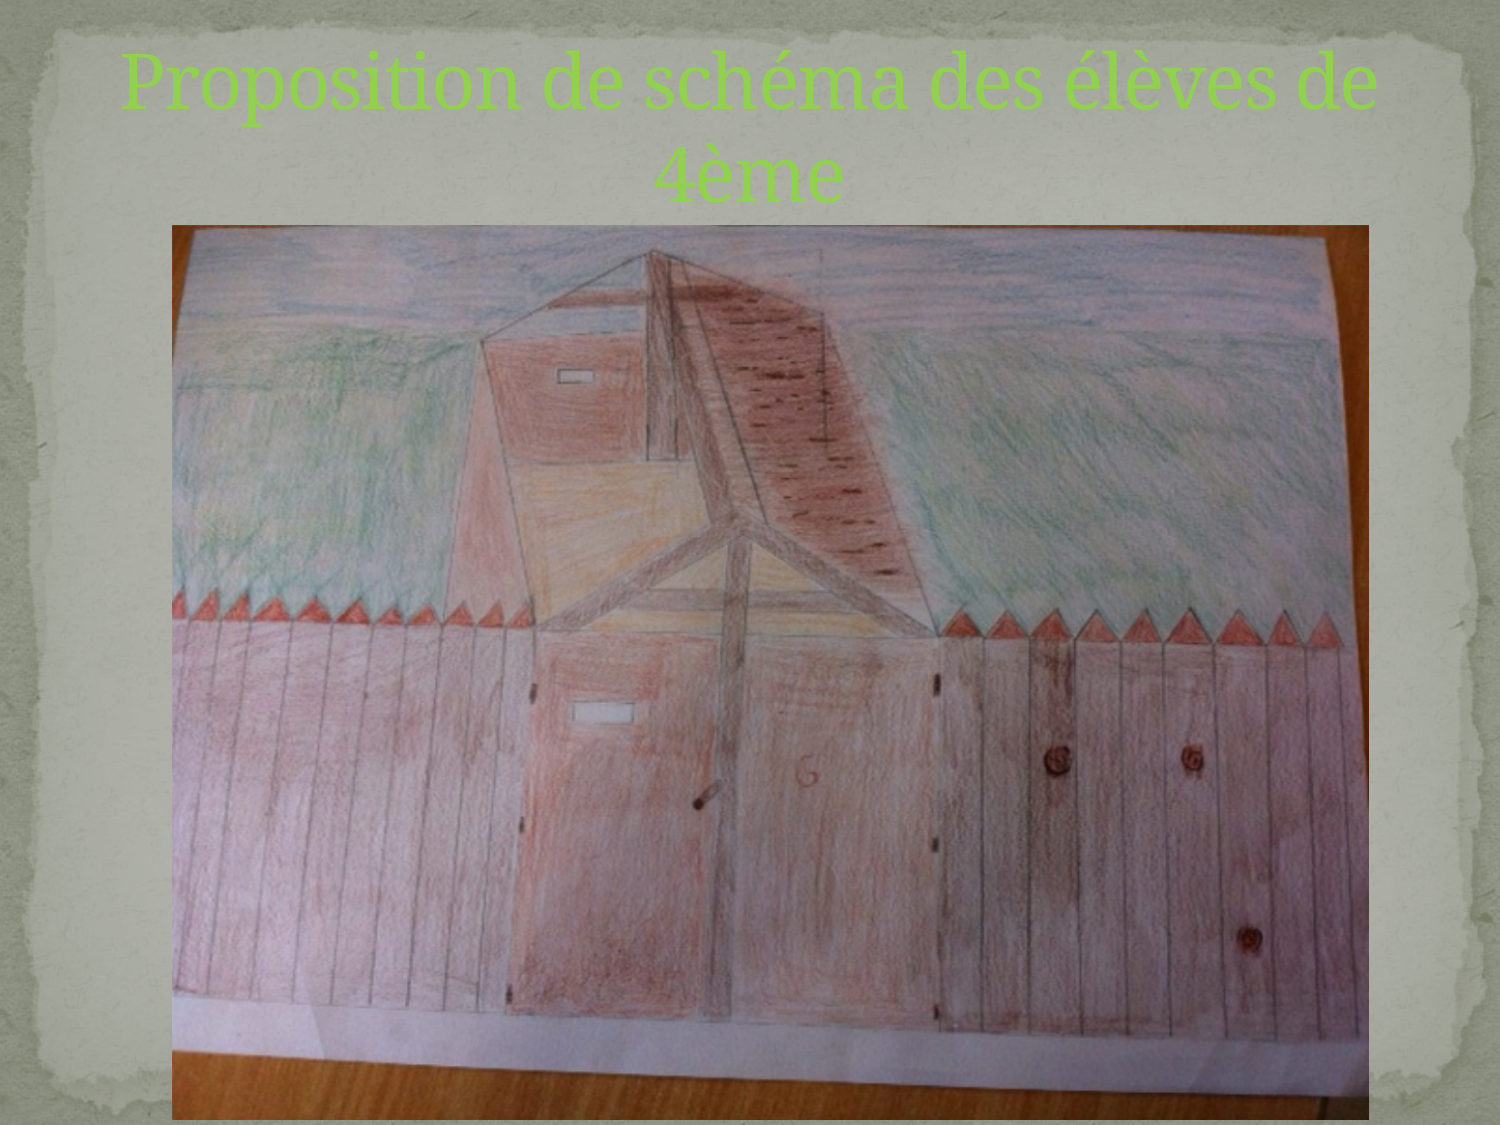

# Proposition de schéma des élèves de 4ème